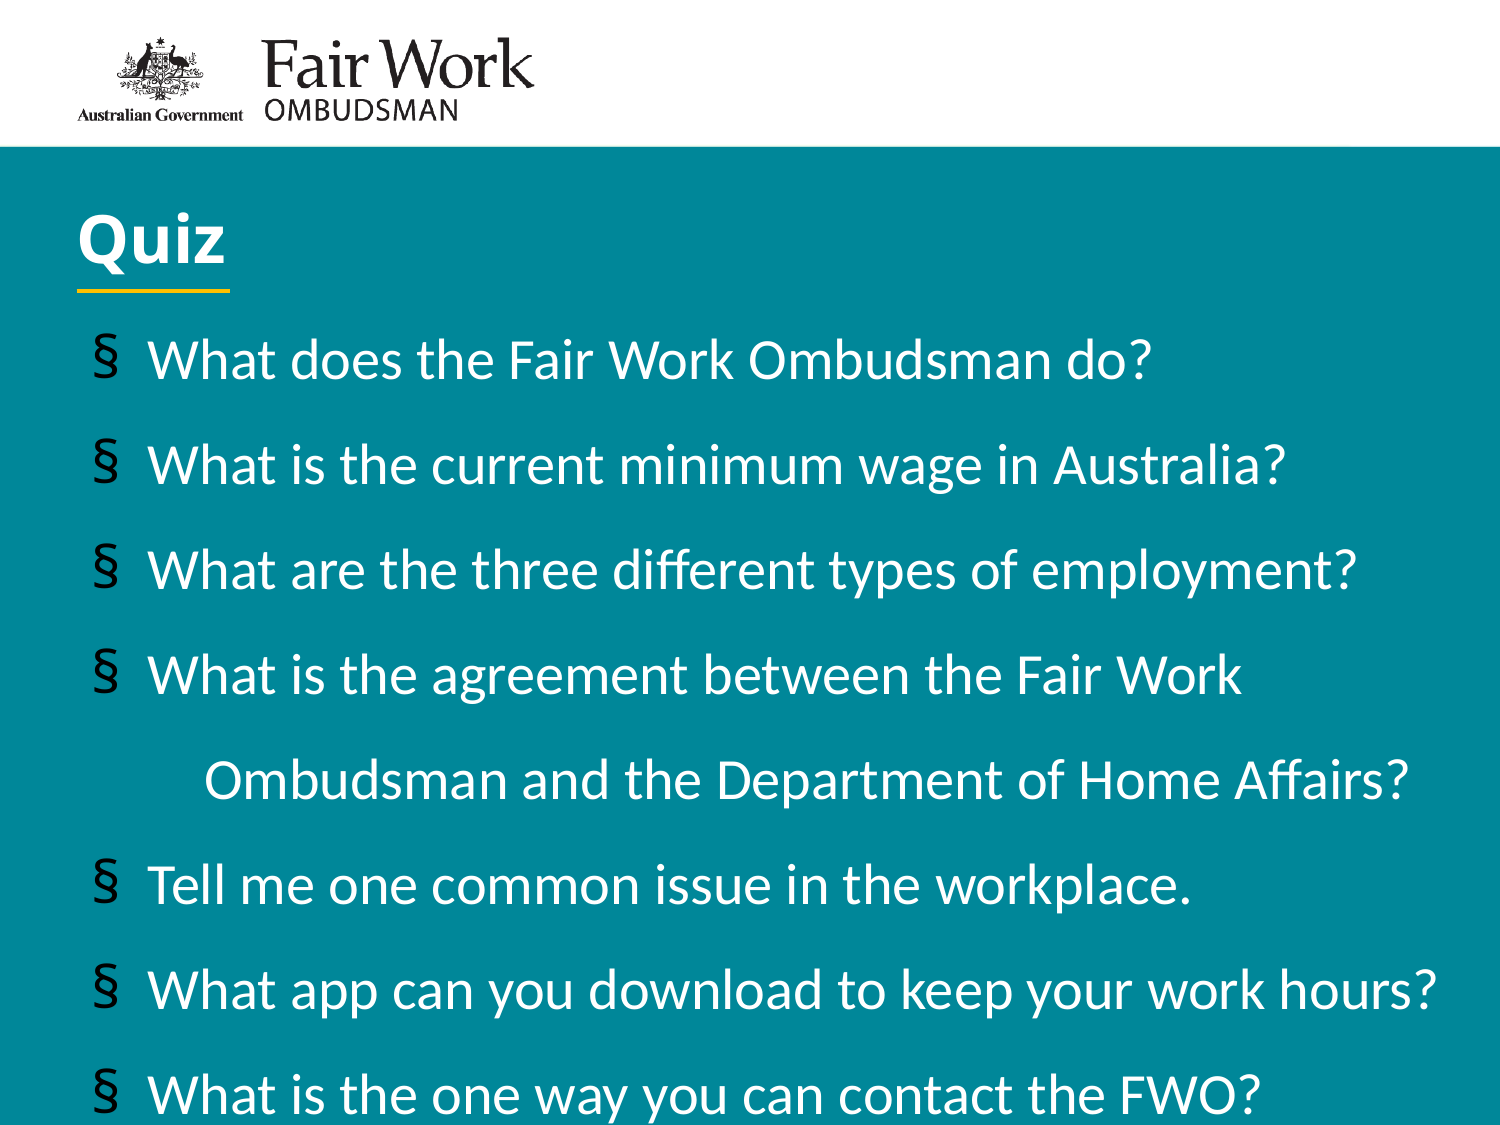

# Quiz
What does the Fair Work Ombudsman do?
What is the current minimum wage in Australia?
What are the three different types of employment?
What is the agreement between the Fair Work Ombudsman and the Department of Home Affairs?
Tell me one common issue in the workplace.
What app can you download to keep your work hours?
What is the one way you can contact the FWO?